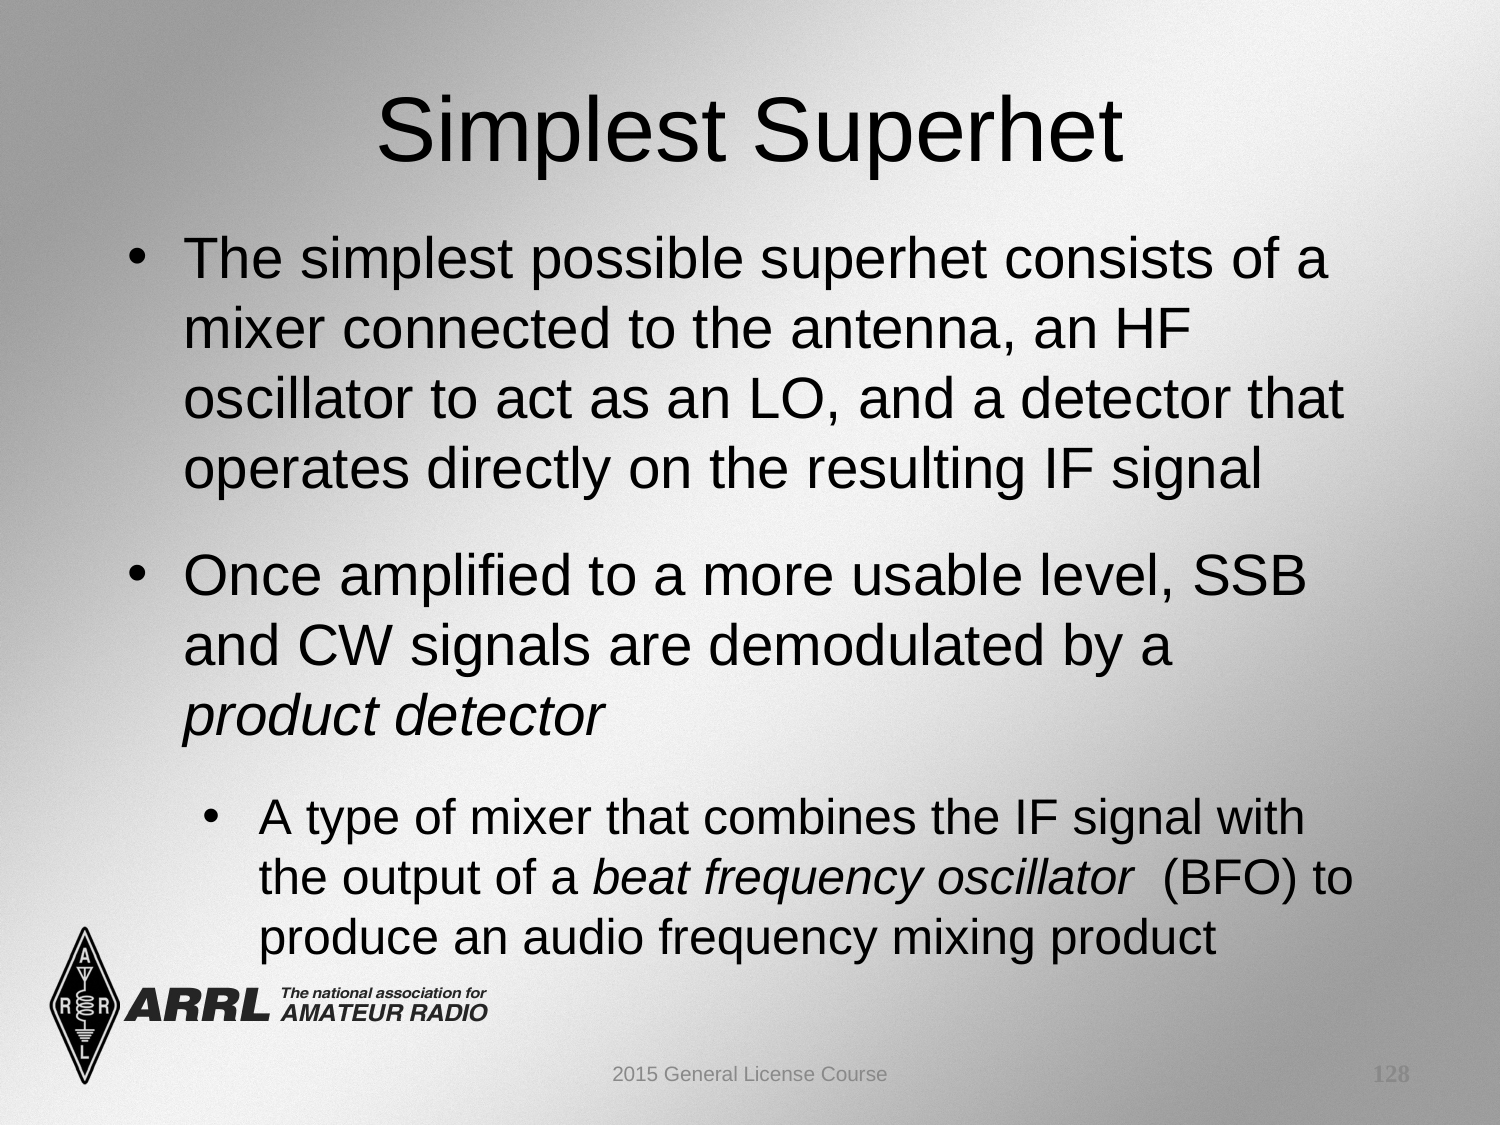

Simplest Superhet
The simplest possible superhet consists of a mixer connected to the antenna, an HF oscillator to act as an LO, and a detector that operates directly on the resulting IF signal
Once amplified to a more usable level, SSB and CW signals are demodulated by a product detector
A type of mixer that combines the IF signal with the output of a beat frequency oscillator (BFO) to produce an audio frequency mixing product
2015 General License Course